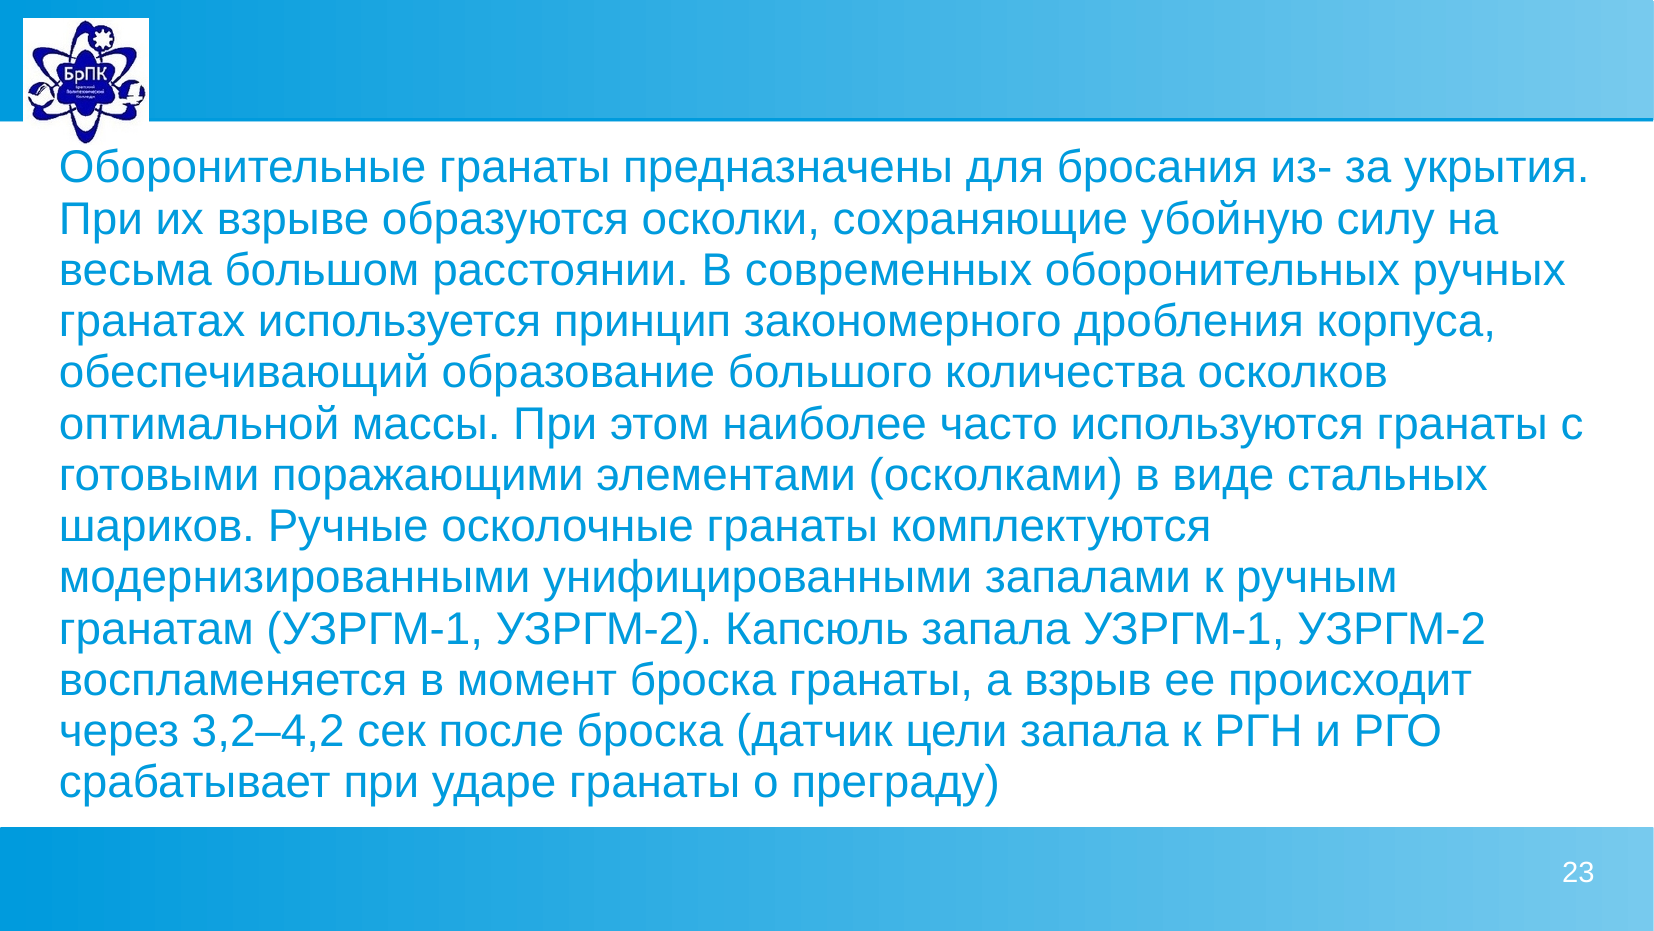

# Оборонительные гранаты предназначены для бросания из- за укрытия. При их взрыве образуются осколки, сохраняющие убойную силу на весьма большом расстоянии. В современных оборонительных ручных гранатах используется принцип закономерного дробления корпуса, обеспечивающий образование большого количества осколков оптимальной массы. При этом наиболее часто используются гранаты с готовыми поражающими элементами (осколками) в виде стальных шариков. Ручные осколочные гранаты комплектуются модернизированными унифицированными запалами к ручным гранатам (УЗРГМ-1, УЗРГМ-2). Капсюль запала УЗРГМ-1, УЗРГМ-2 воспламеняется в момент броска гранаты, а взрыв ее происходит через 3,2–4,2 сек после броска (датчик цели запала к РГН и РГО срабатывает при ударе гранаты о преграду)
23